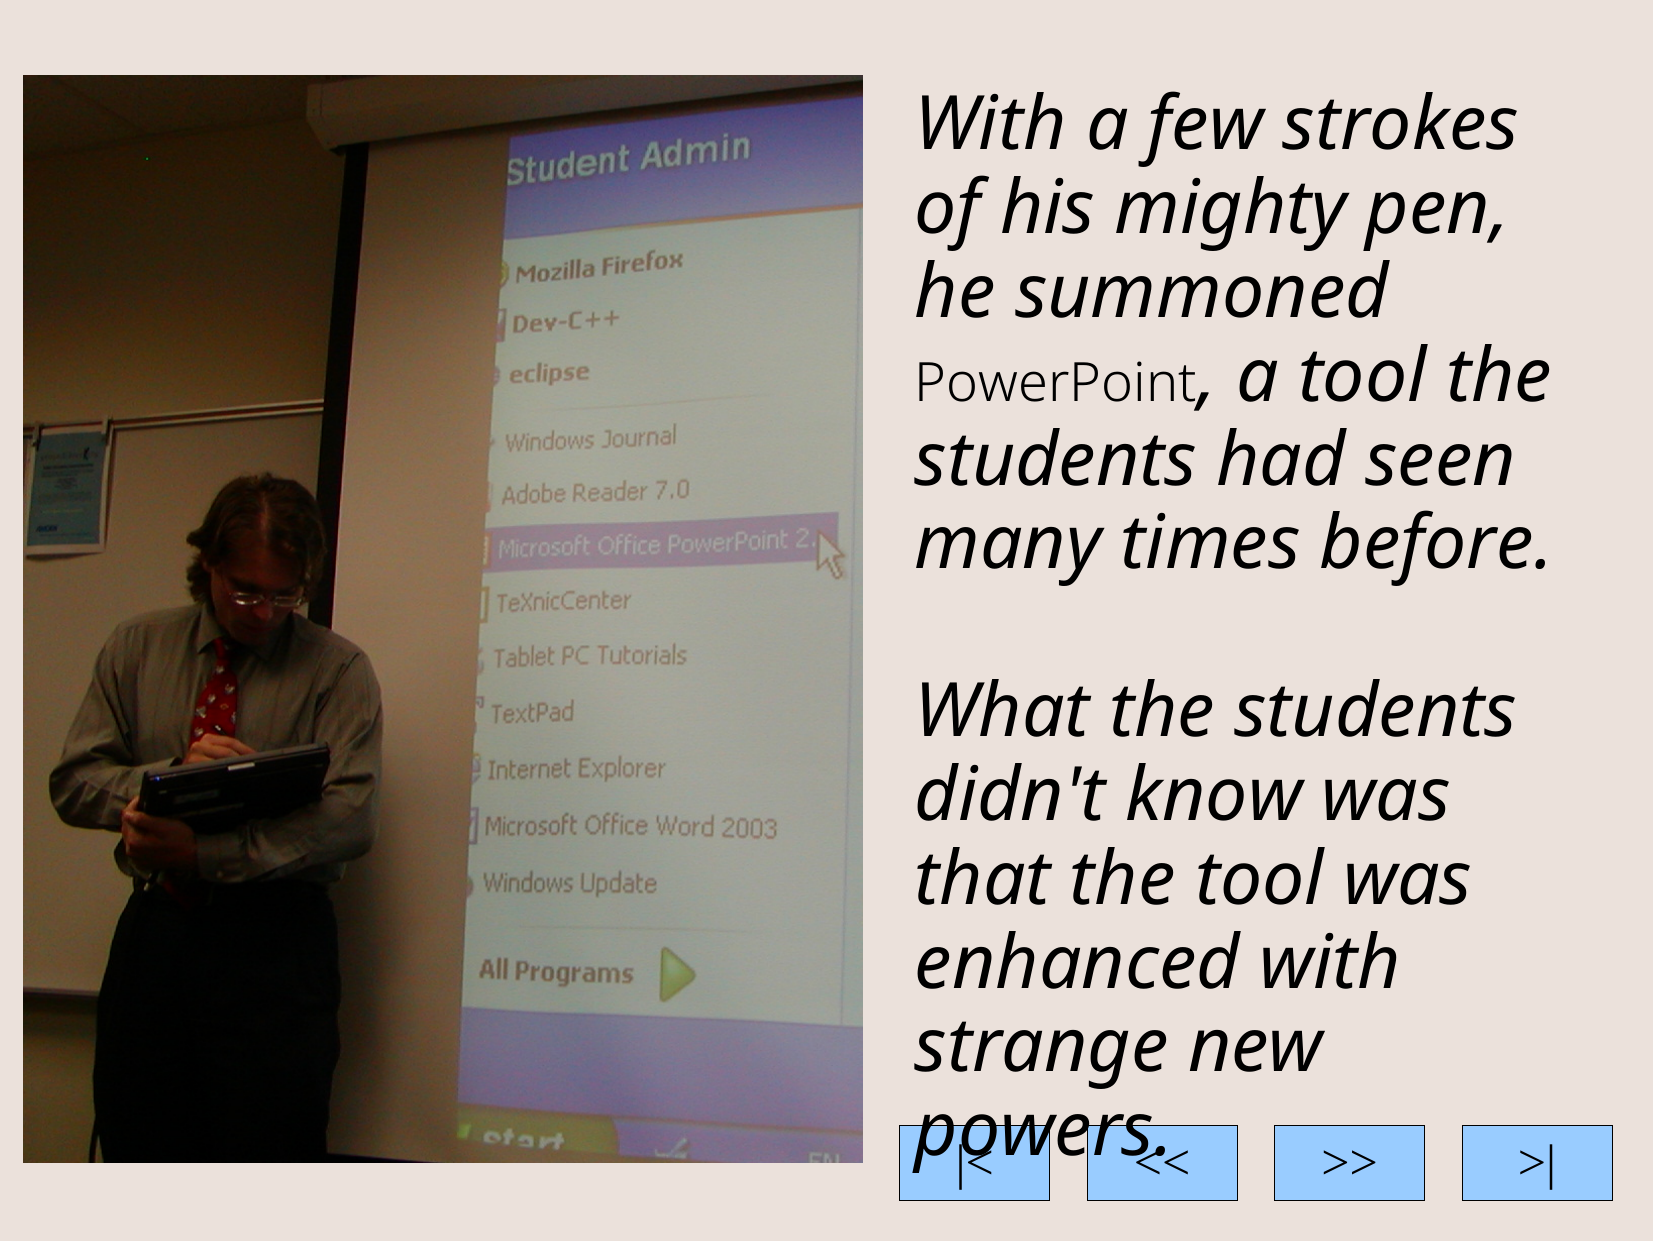

With a few strokes of his mighty pen, he summoned PowerPoint, a tool the students had seen many times before.
What the students didn't know was that the tool was enhanced with strange new powers.